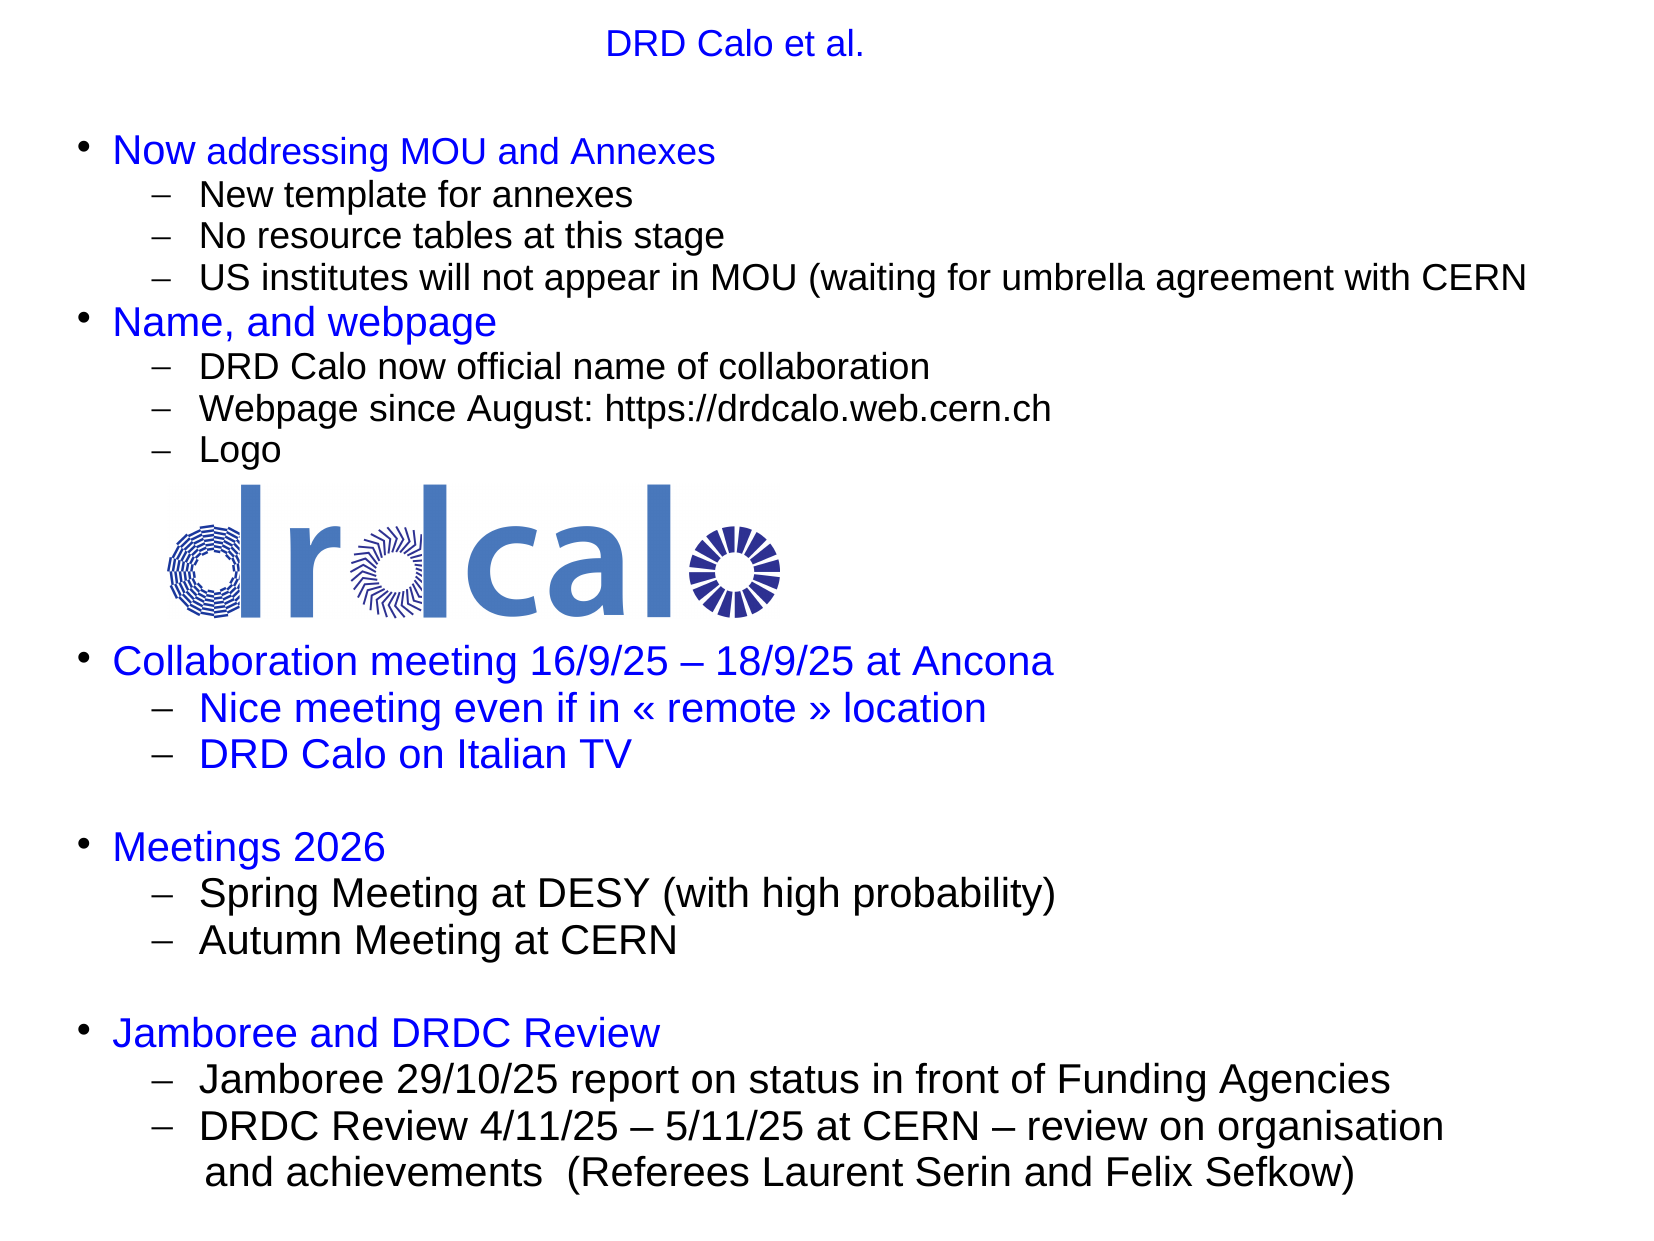

DRD Calo et al.
Now addressing MOU and Annexes
New template for annexes
No resource tables at this stage
US institutes will not appear in MOU (waiting for umbrella agreement with CERN
Name, and webpage
DRD Calo now official name of collaboration
Webpage since August: https://drdcalo.web.cern.ch
Logo
Collaboration meeting 16/9/25 – 18/9/25 at Ancona
Nice meeting even if in « remote » location
DRD Calo on Italian TV
Meetings 2026
Spring Meeting at DESY (with high probability)
Autumn Meeting at CERN
Jamboree and DRDC Review
Jamboree 29/10/25 report on status in front of Funding Agencies
DRDC Review 4/11/25 – 5/11/25 at CERN – review on organisation
 and achievements (Referees Laurent Serin and Felix Sefkow)